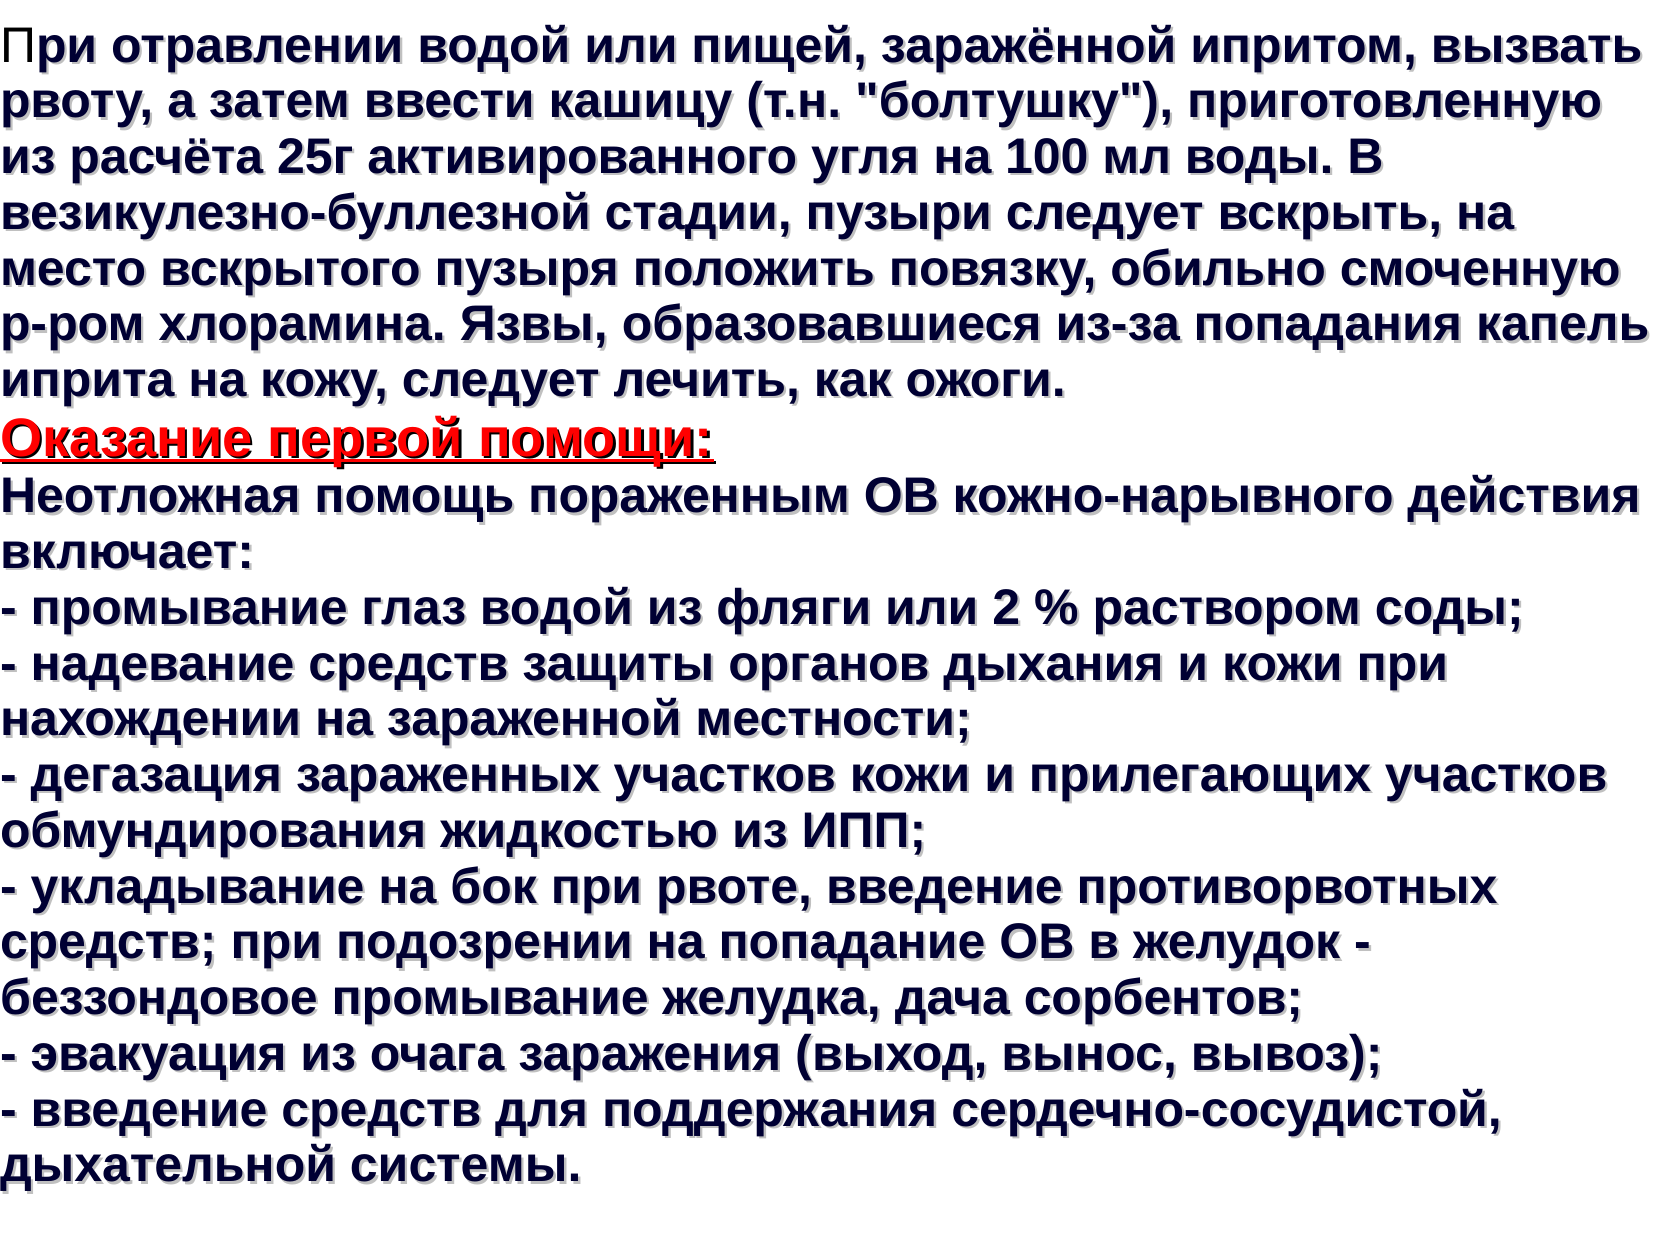

# При отравлении водой или пищей, заражённой ипритом, вызвать рвоту, а затем ввести кашицу (т.н. "болтушку"), приготовленную из расчёта 25г активированного угля на 100 мл воды. В везикулезно-буллезной стадии, пузыри следует вскрыть, на место вскрытого пузыря положить повязку, обильно смоченную р-ром хлорамина. Язвы, образовавшиеся из-за попадания капель иприта на кожу, следует лечить, как ожоги. Оказание первой помощи: Неотложная помощь пораженным ОВ кожно-нарывного действия включает:
- промывание глаз водой из фляги или 2 % раствором соды;
- надевание средств защиты органов дыхания и кожи при нахождении на зараженной местности;
- дегазация зараженных участков кожи и прилегающих участков обмундирования жидкостью из ИПП;
- укладывание на бок при рвоте, введение противорвотных средств; при подозрении на попадание ОВ в желудок - беззондовое промывание желудка, дача сорбентов;
- эвакуация из очага заражения (выход, вынос, вывоз);
- введение средств для поддержания сердечно-сосудистой, дыхательной системы.